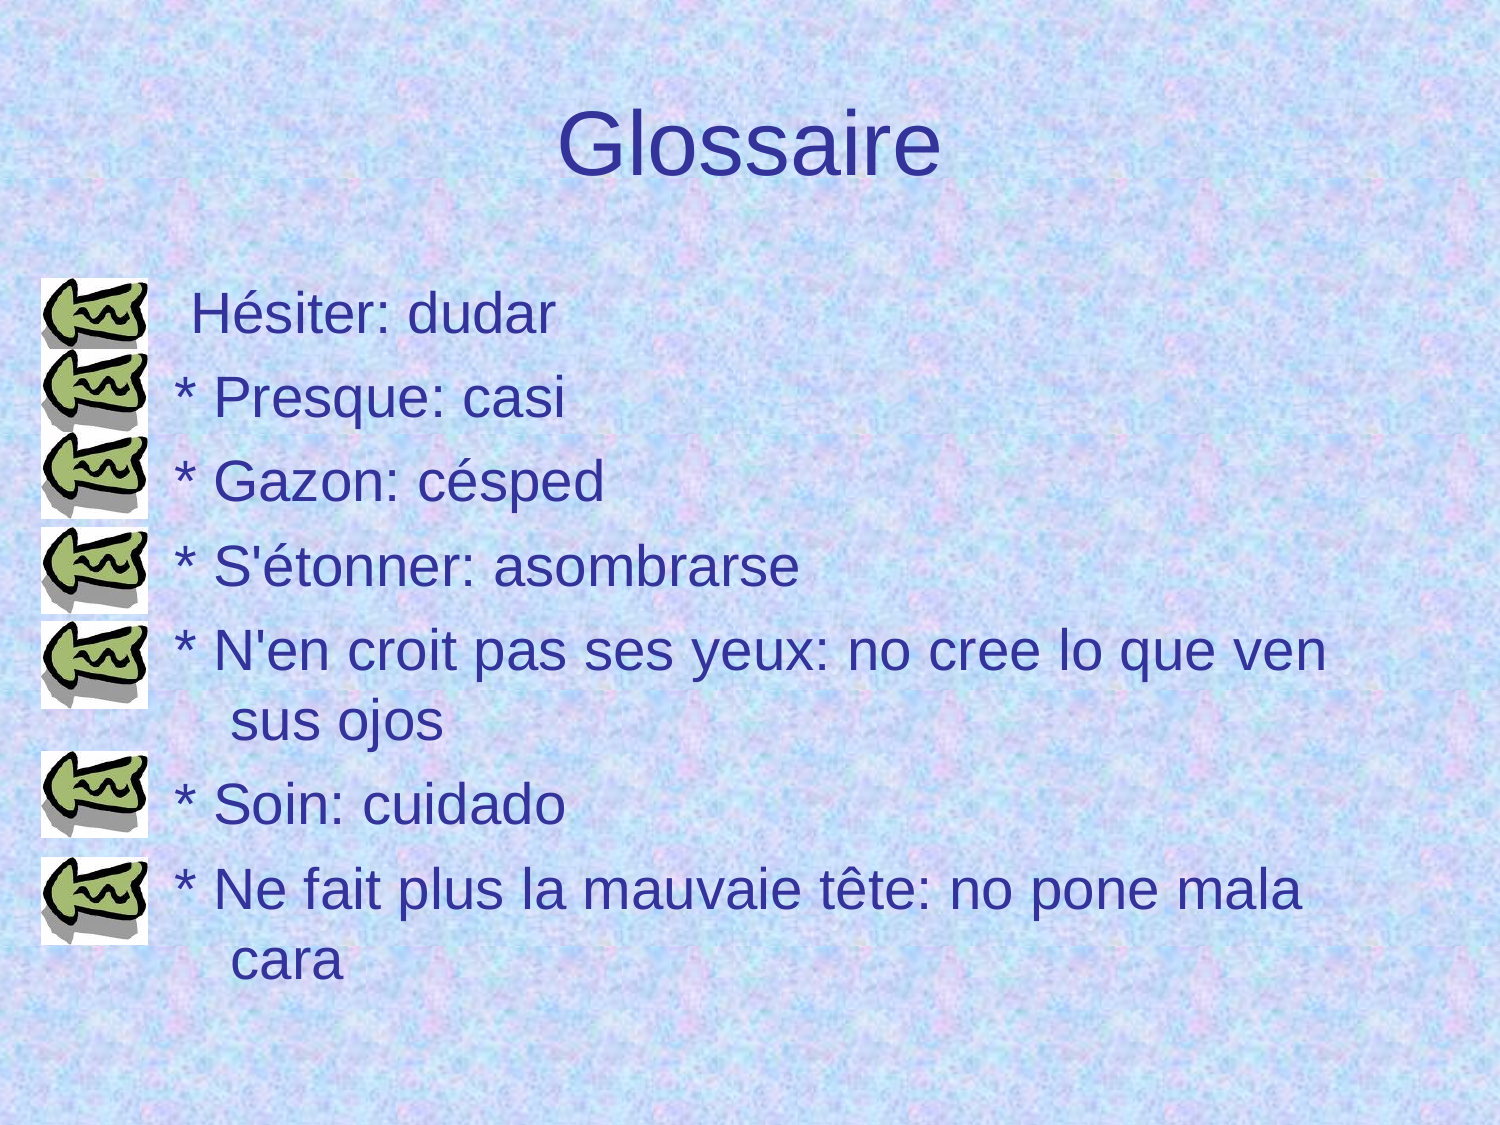

# Glossaire
 Hésiter: dudar
* Presque: casi
* Gazon: césped
* S'étonner: asombrarse
* N'en croit pas ses yeux: no cree lo que ven sus ojos
* Soin: cuidado
* Ne fait plus la mauvaie tête: no pone mala cara